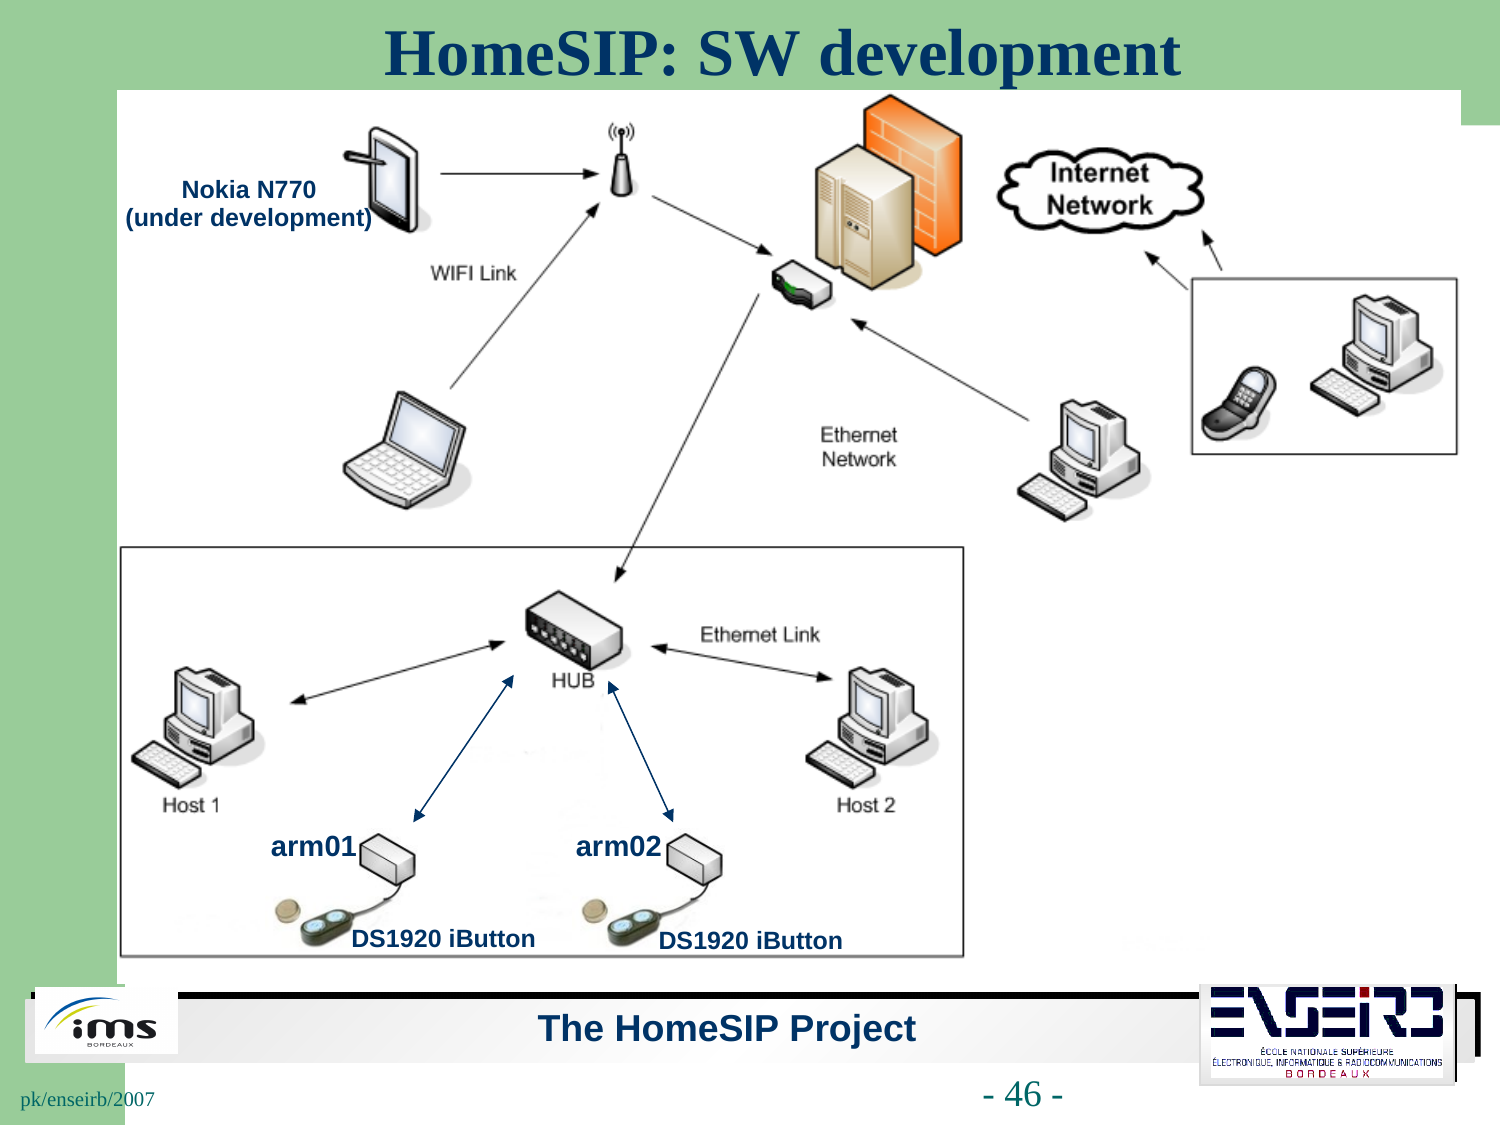

HomeSIP: SW development
Nokia N770
(under development)
arm01
arm02
DS1920 iButton
DS1920 iButton